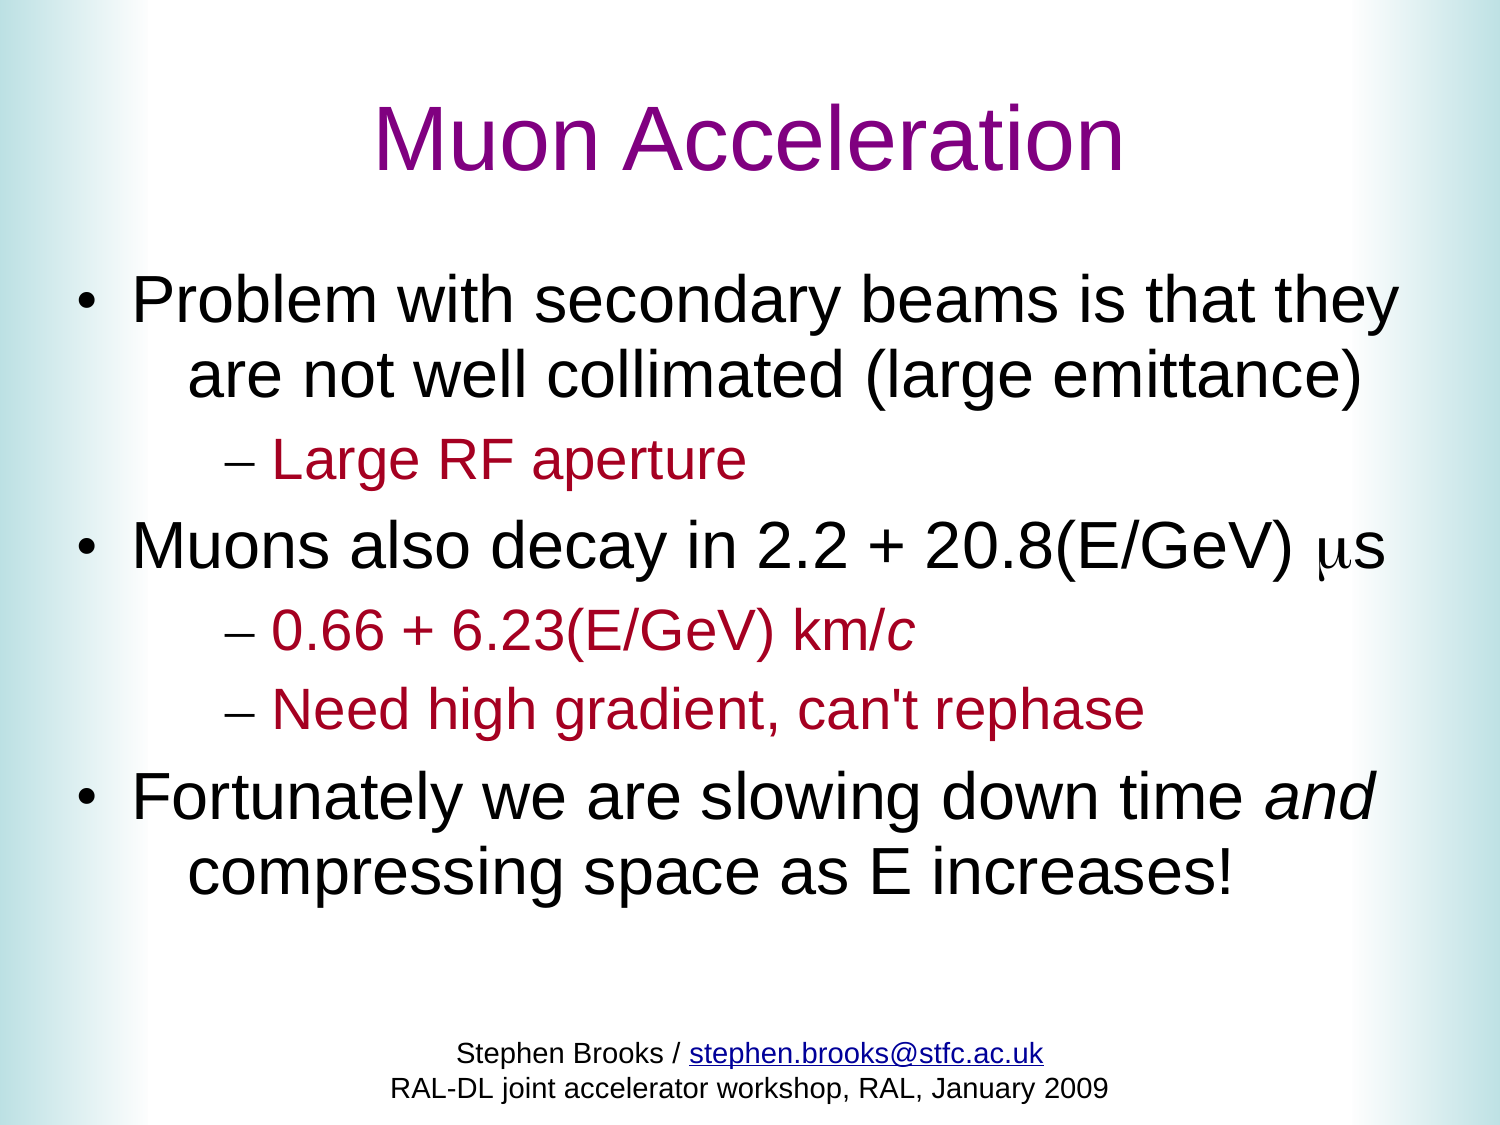

# Muon Acceleration
Problem with secondary beams is that they are not well collimated (large emittance)
Large RF aperture
Muons also decay in 2.2 + 20.8(E/GeV) ms
0.66 + 6.23(E/GeV) km/c
Need high gradient, can't rephase
Fortunately we are slowing down time and compressing space as E increases!